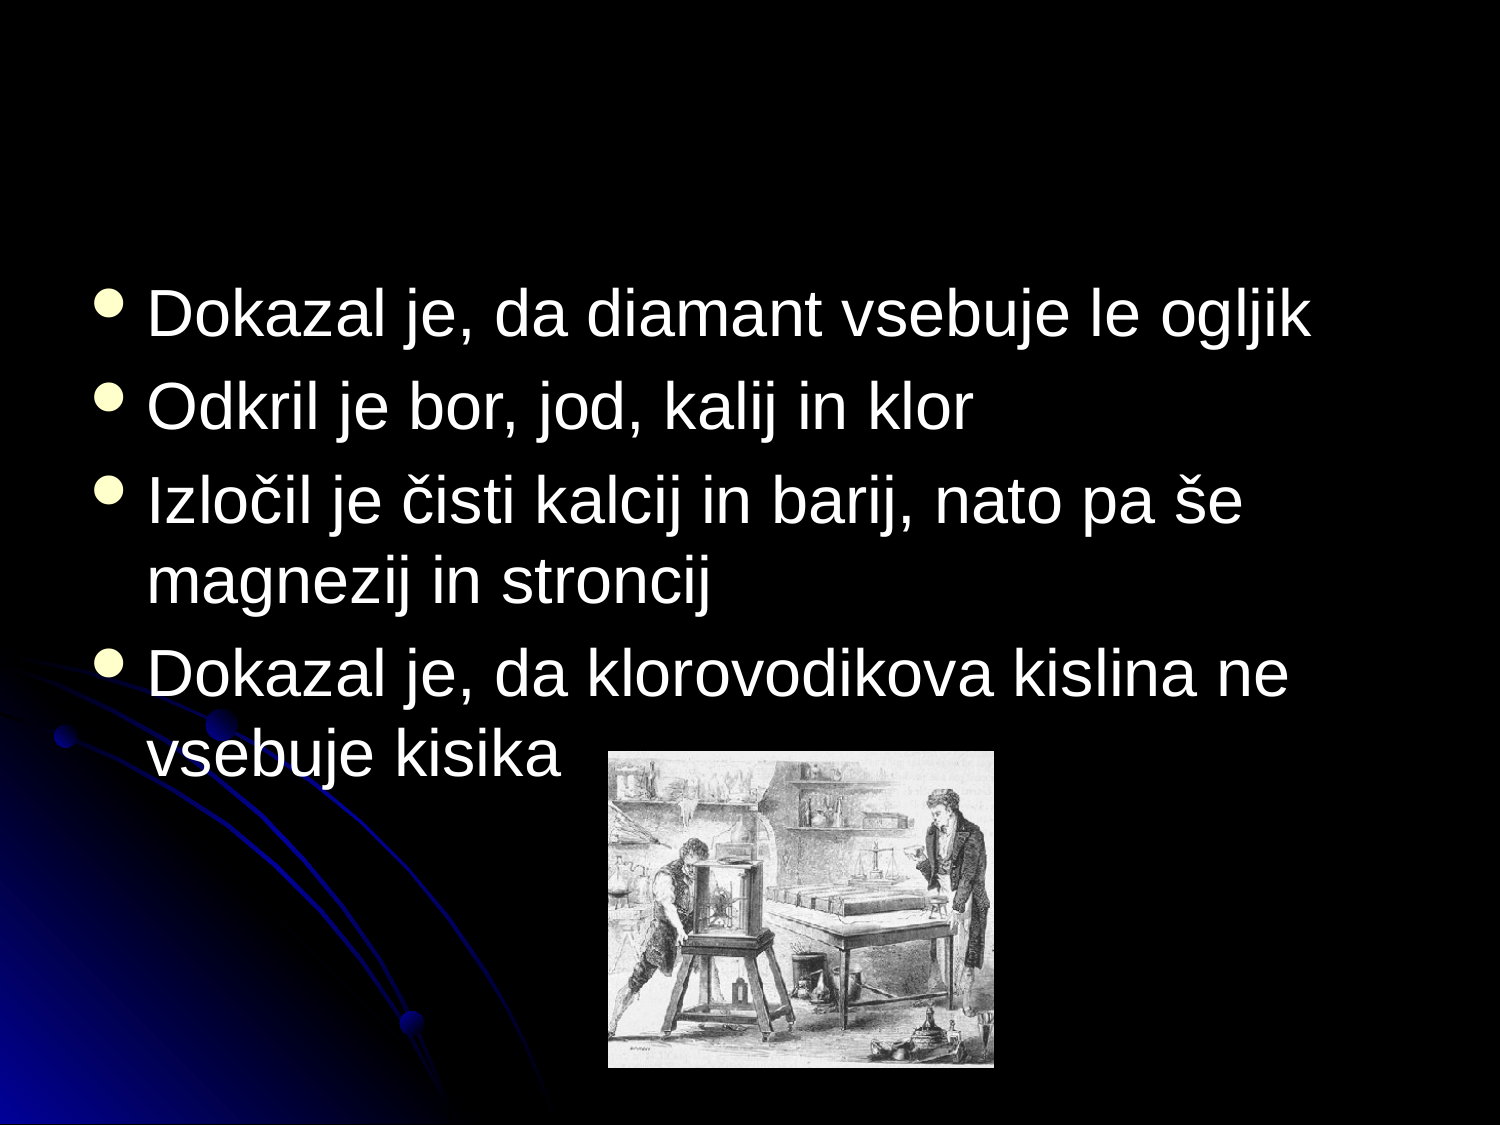

#
Dokazal je, da diamant vsebuje le ogljik
Odkril je bor, jod, kalij in klor
Izločil je čisti kalcij in barij, nato pa še magnezij in stroncij
Dokazal je, da klorovodikova kislina ne vsebuje kisika